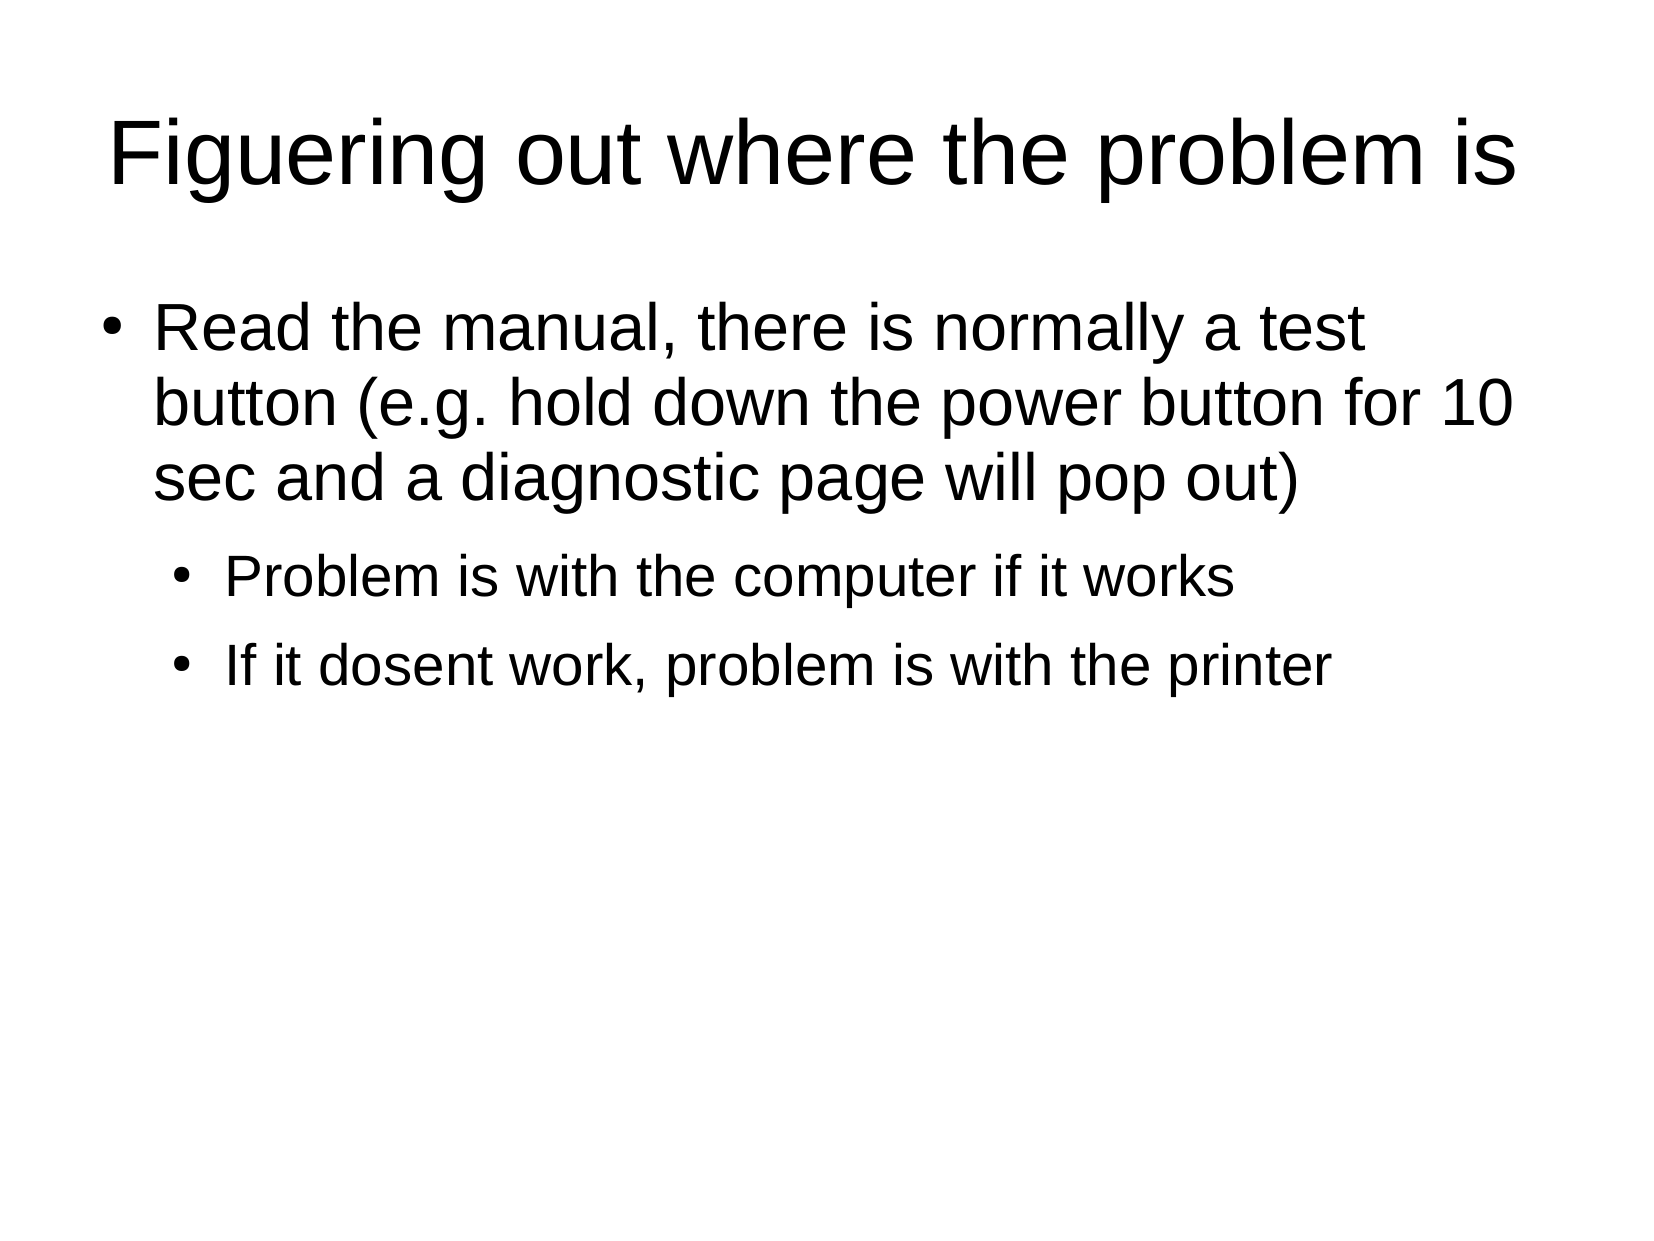

# Figuering out where the problem is
Read the manual, there is normally a test button (e.g. hold down the power button for 10 sec and a diagnostic page will pop out)
Problem is with the computer if it works
If it dosent work, problem is with the printer